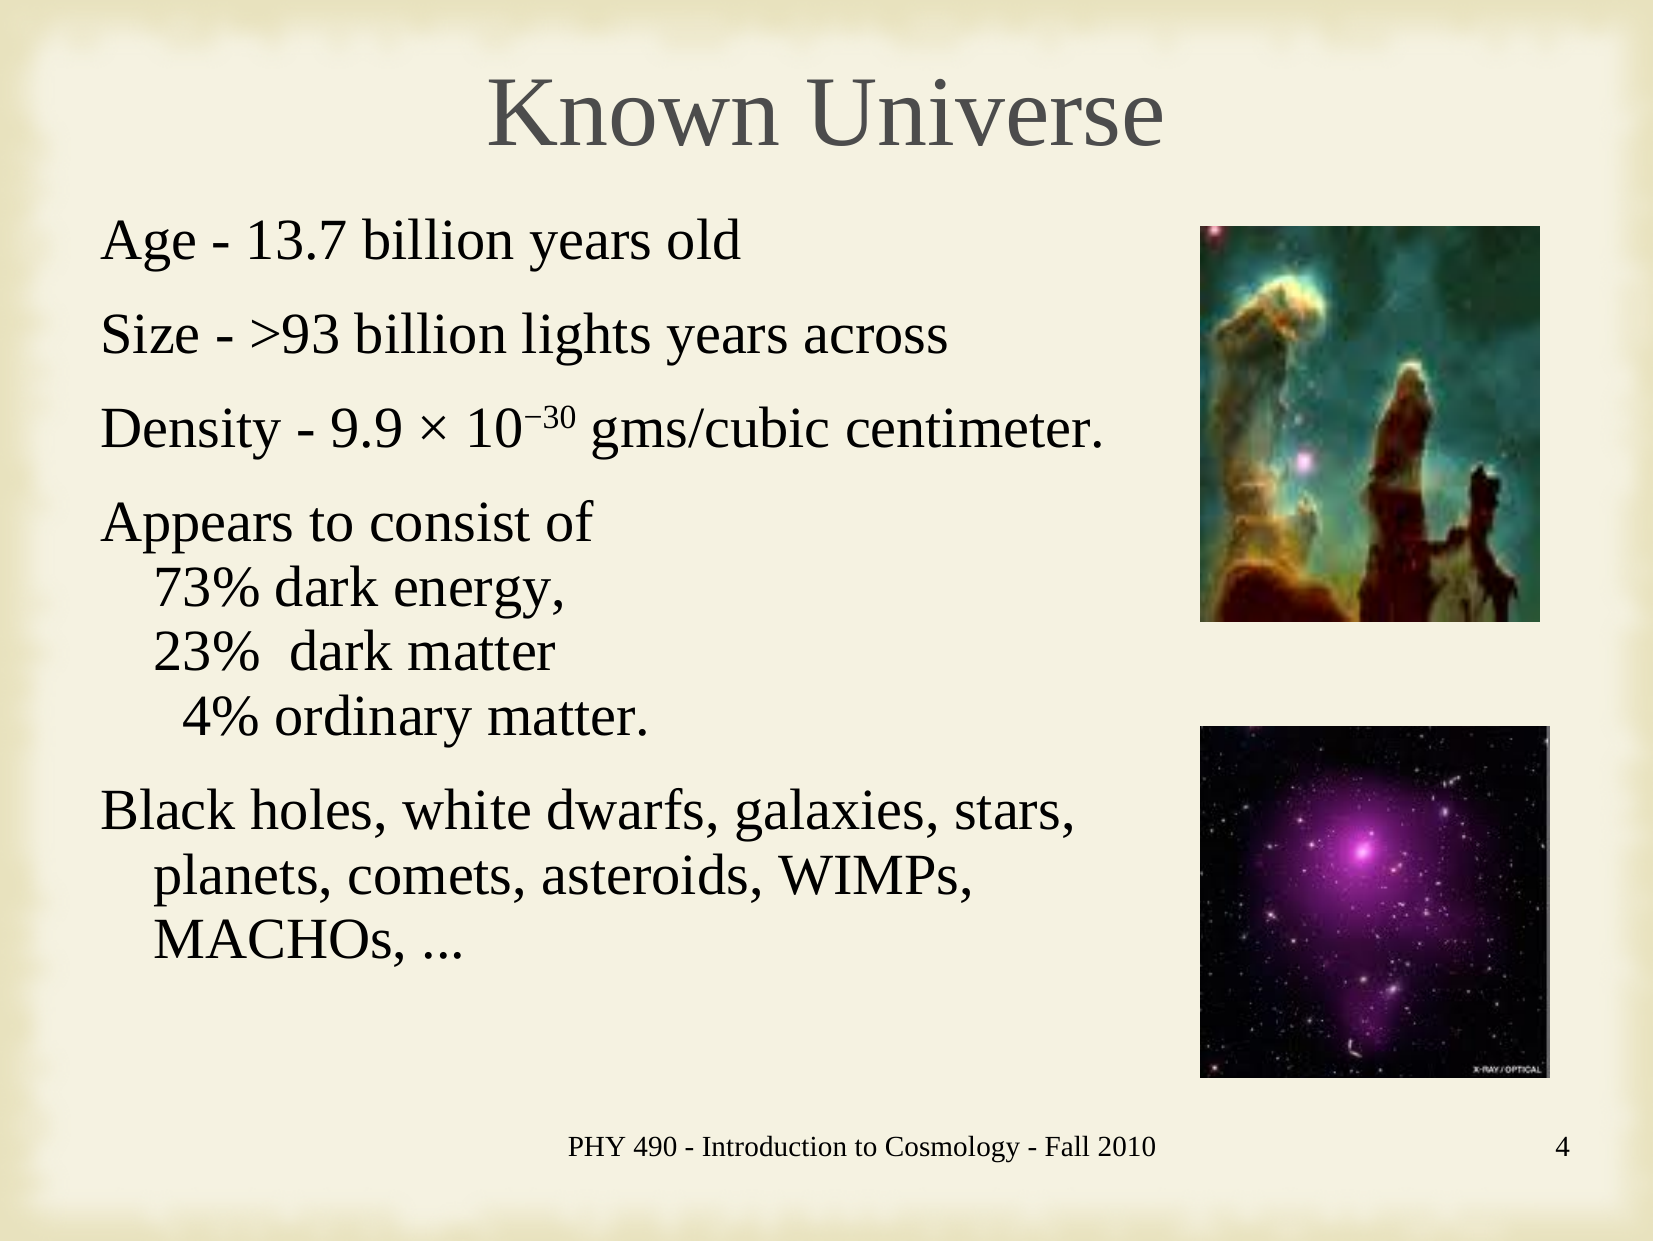

# Known Universe
Age - 13.7 billion years old
Size - >93 billion lights years across
Density - 9.9 × 10−30 gms/cubic centimeter.
Appears to consist of
73% dark energy,
23% dark matter
 4% ordinary matter.
Black holes, white dwarfs, galaxies, stars, planets, comets, asteroids, WIMPs, MACHOs, ...
PHY 490 - Introduction to Cosmology - Fall 2010
4